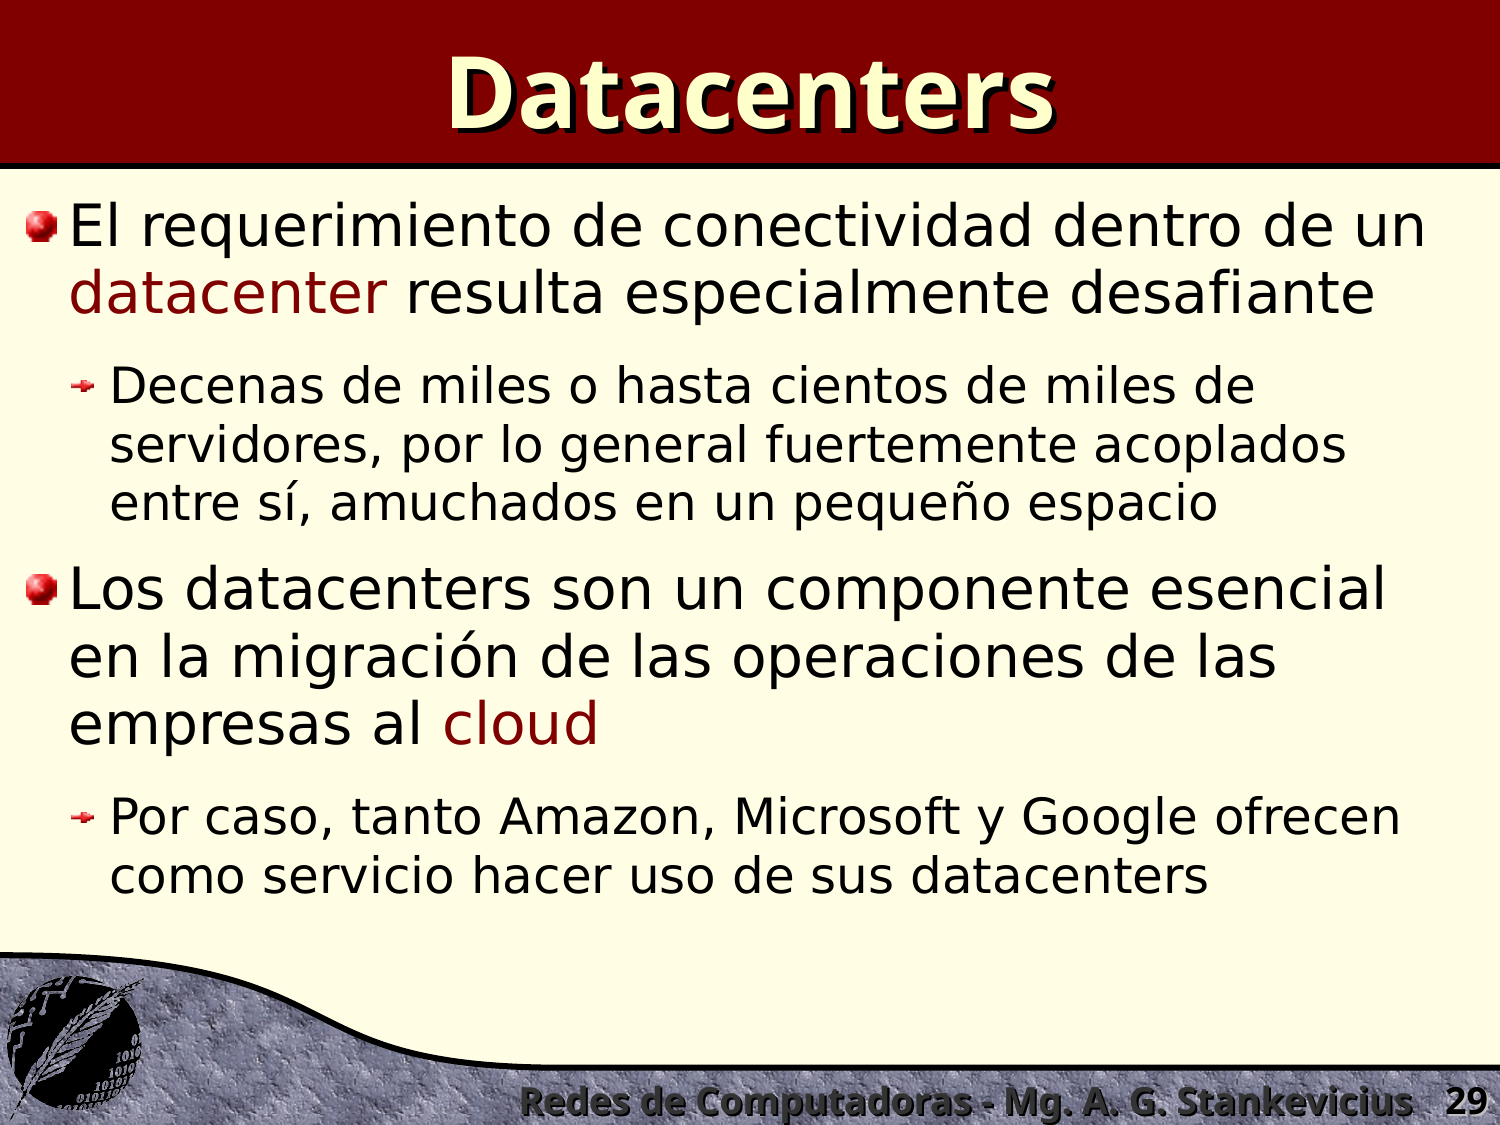

# Datacenters
El requerimiento de conectividad dentro de un datacenter resulta especialmente desafiante
Decenas de miles o hasta cientos de miles de servidores, por lo general fuertemente acoplados entre sí, amuchados en un pequeño espacio
Los datacenters son un componente esencial
en la migración de las operaciones de las empresas al cloud
Por caso, tanto Amazon, Microsoft y Google ofrecen como servicio hacer uso de sus datacenters
29